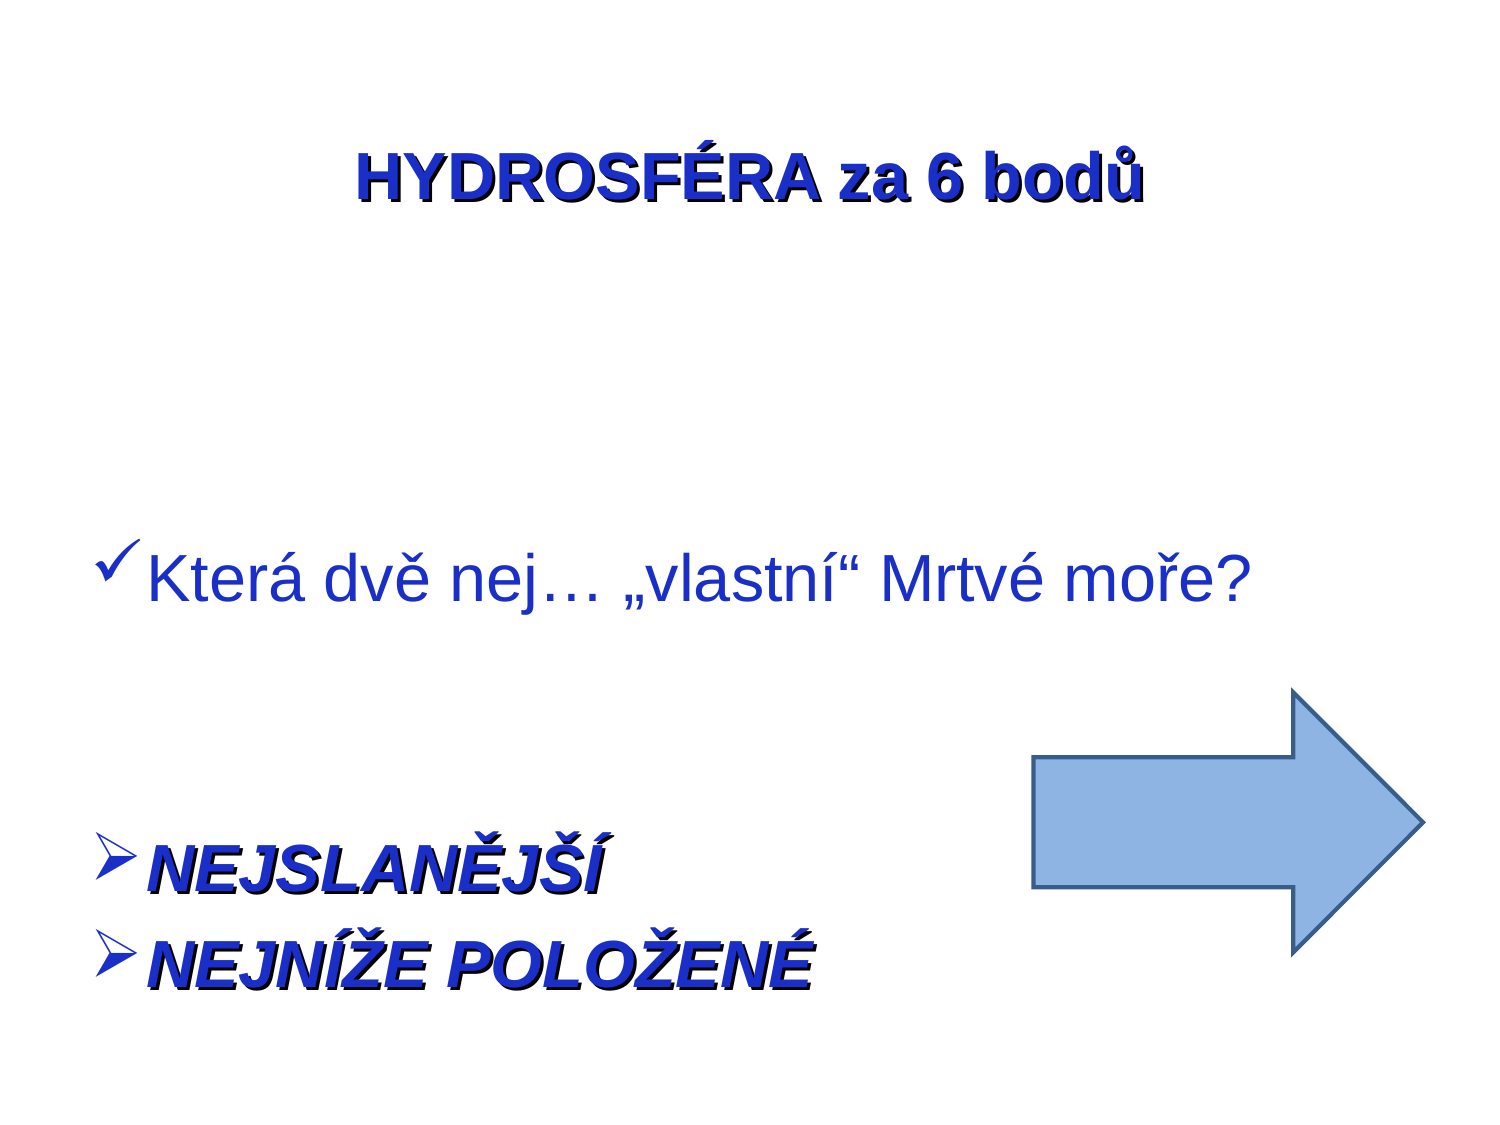

# HYDROSFÉRA za 6 bodů
Která dvě nej… „vlastní“ Mrtvé moře?
NEJSLANĚJŠÍ
NEJNÍŽE POLOŽENÉ